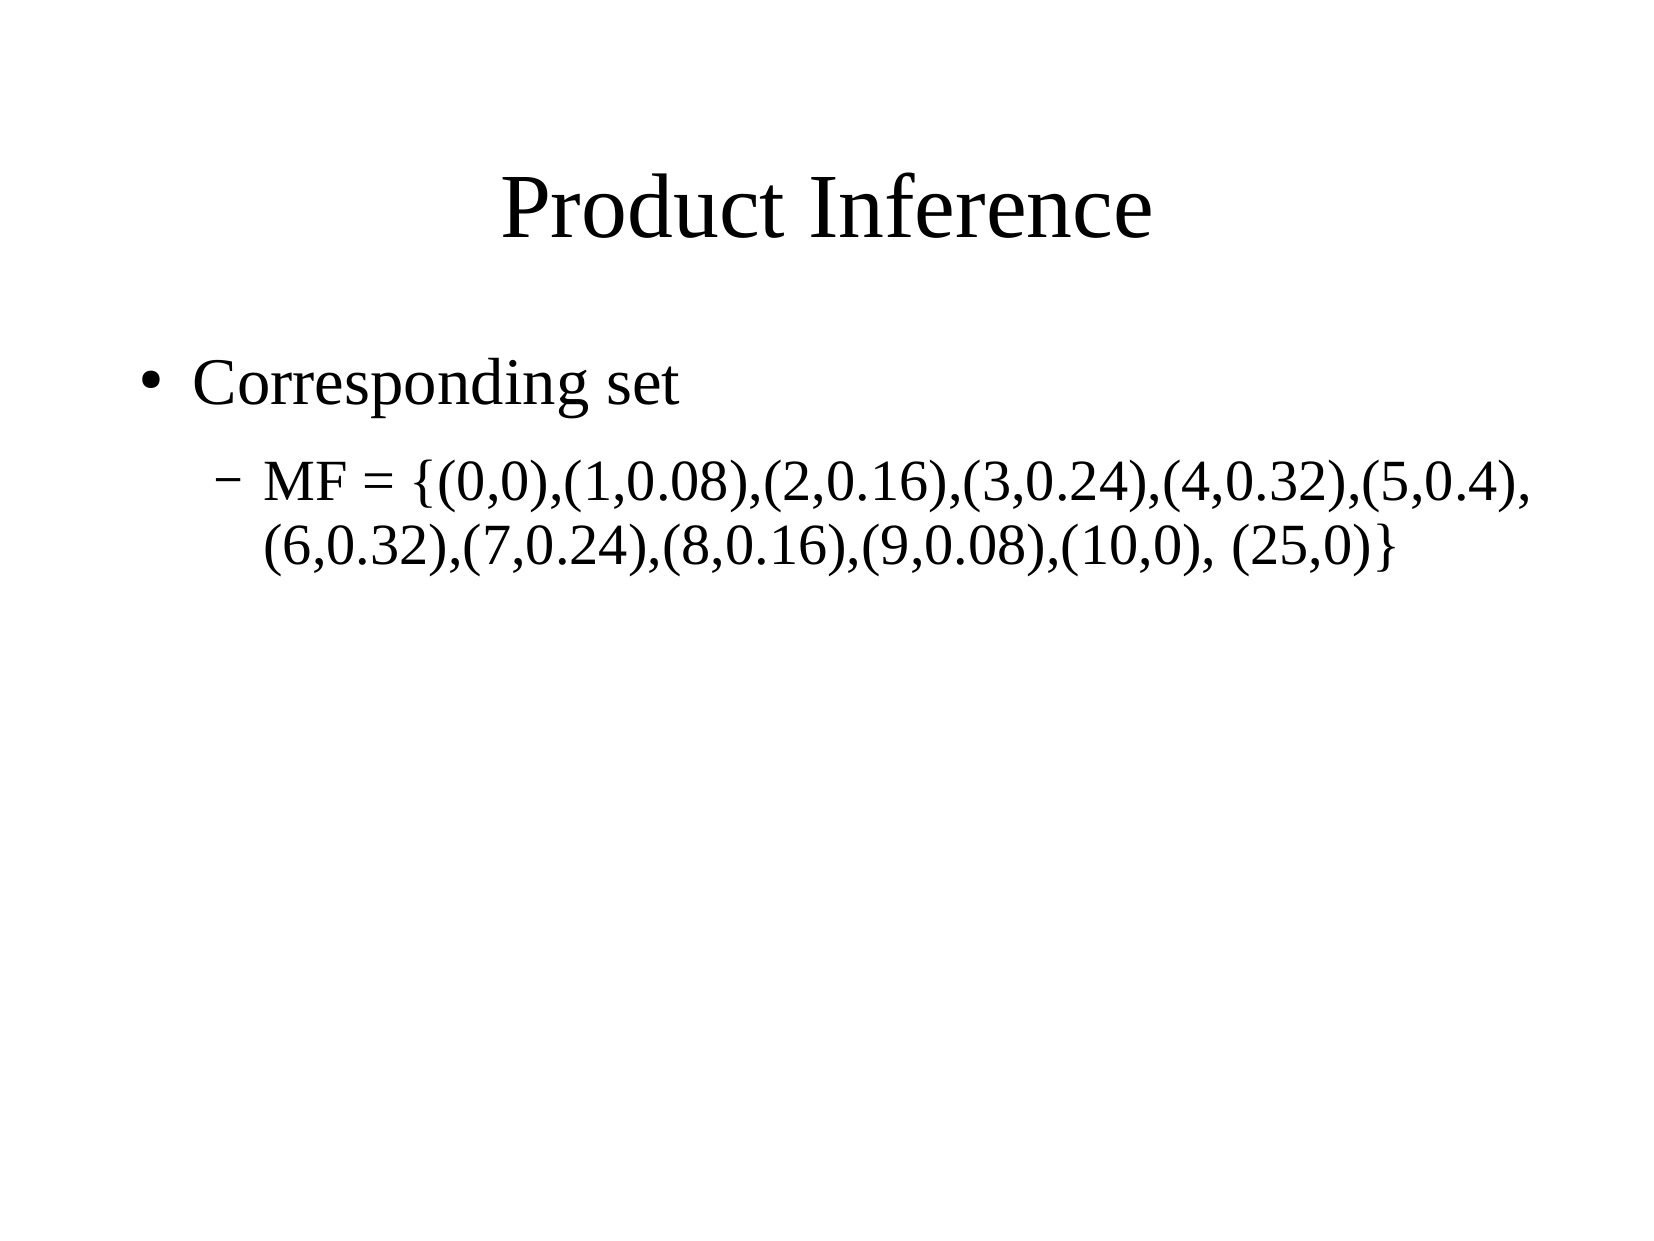

# Product Inference
Corresponding set
MF = {(0,0),(1,0.08),(2,0.16),(3,0.24),(4,0.32),(5,0.4),(6,0.32),(7,0.24),(8,0.16),(9,0.08),(10,0), (25,0)}